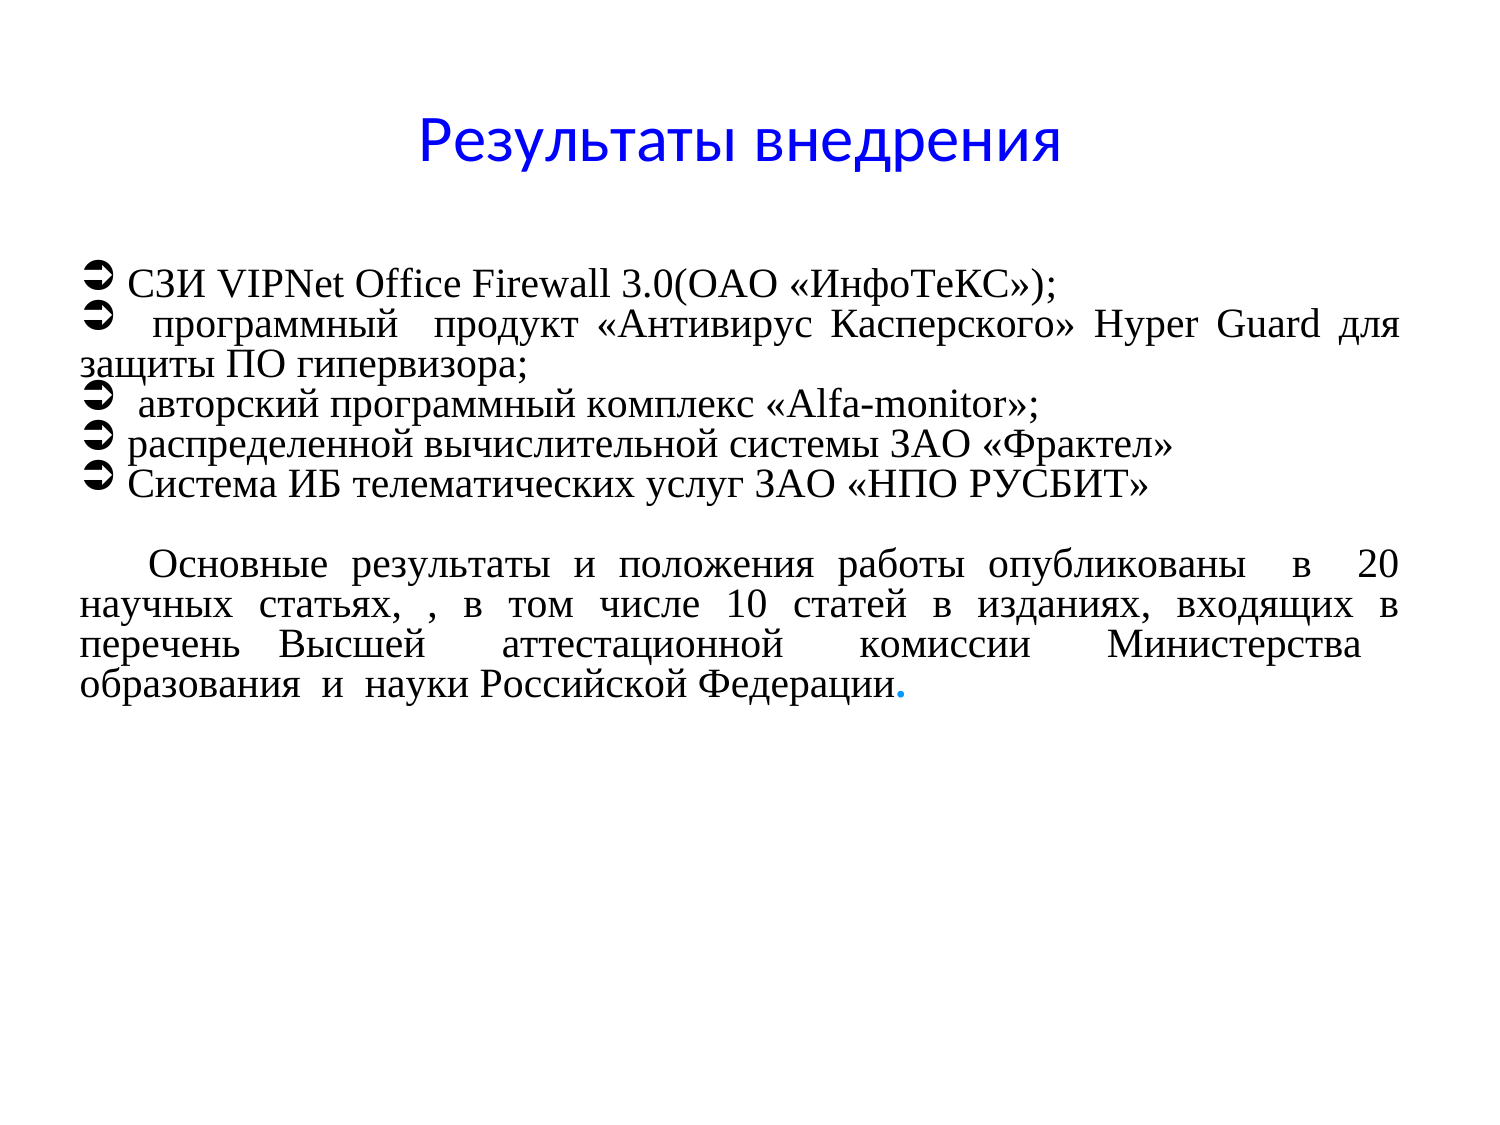

Результаты внедрения
 CЗИ VIPNet Оffice Firewall 3.0(ОАО «ИнфоТеКС»);
 программный продукт «Антивирус Касперского» Hyper Guard для защиты ПО гипервизора;
 авторский программный комплекс «Alfa-monitor»;
 распределенной вычислительной системы ЗАО «Фрактел»
 Система ИБ телематических услуг ЗАО «НПО РУСБИТ»
 Основные результаты и положения работы опубликованы в 20 научных статьях, , в том числе 10 статей в изданиях, входящих в перечень Высшей аттестационной комиссии Министерства образования и науки Российской Федерации.